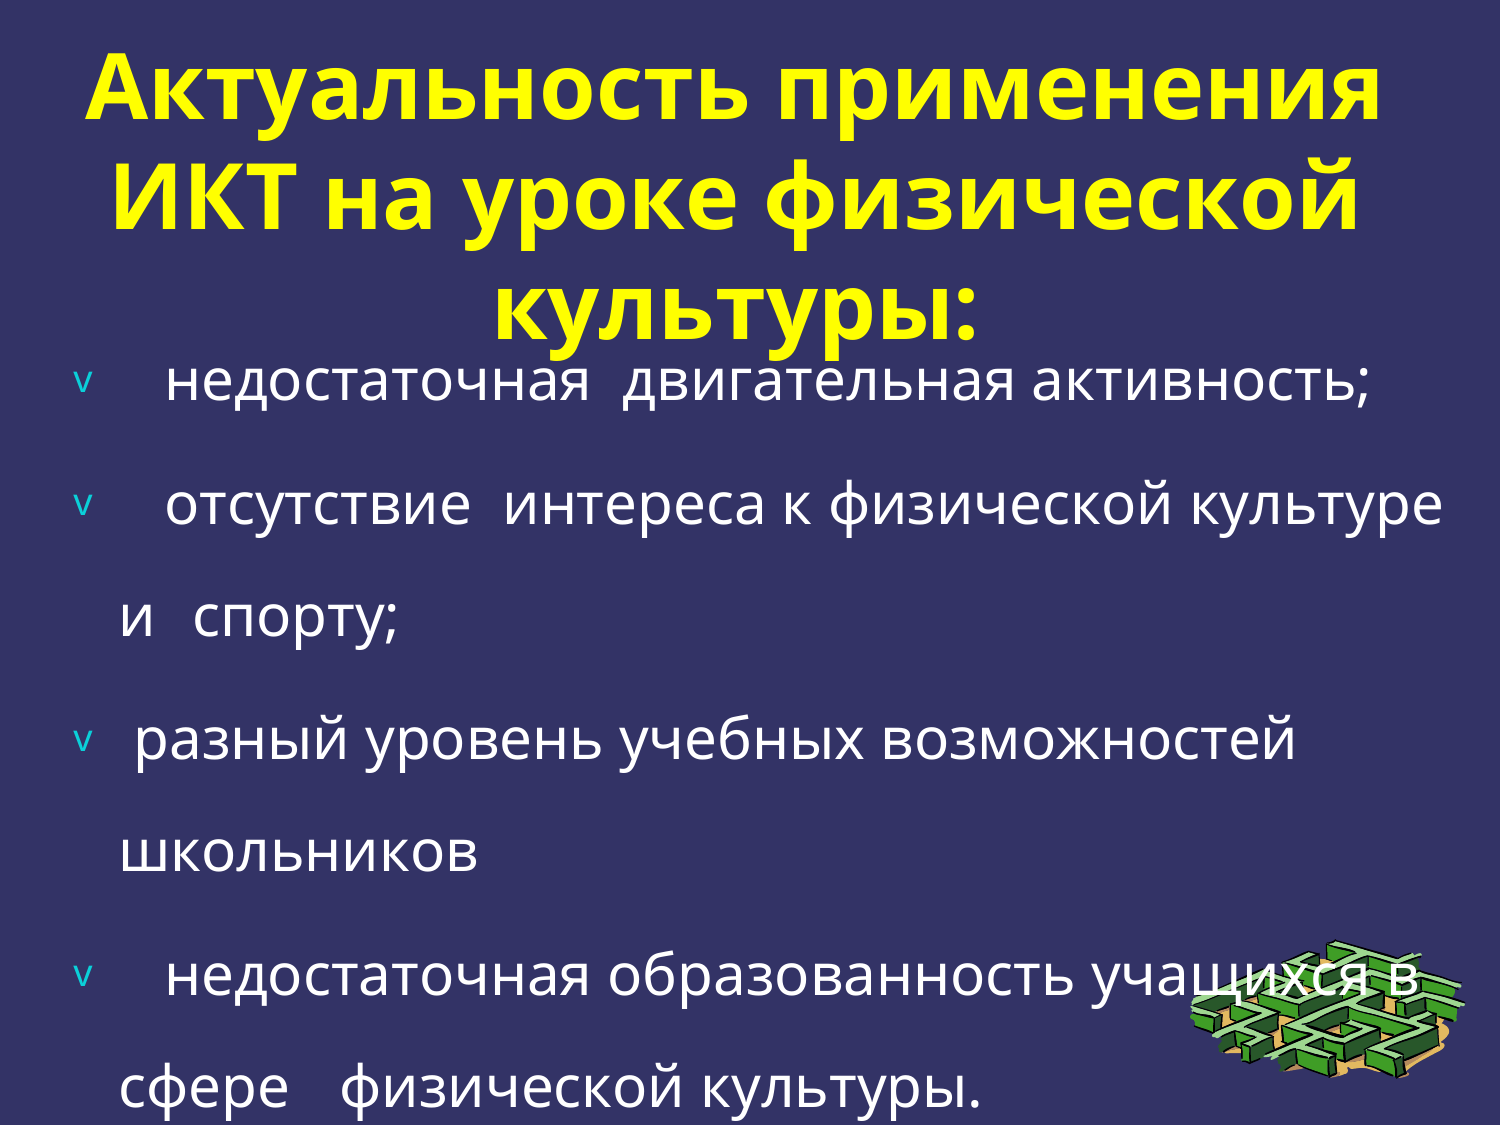

# Актуальность применения ИКТ на уроке физической культуры:
 недостаточная двигательная активность;
 отсутствие интереса к физической культуре и 	спорту;
 разный уровень учебных возможностей школьников
 недостаточная образованность учащихся в сфере 	физической культуры.